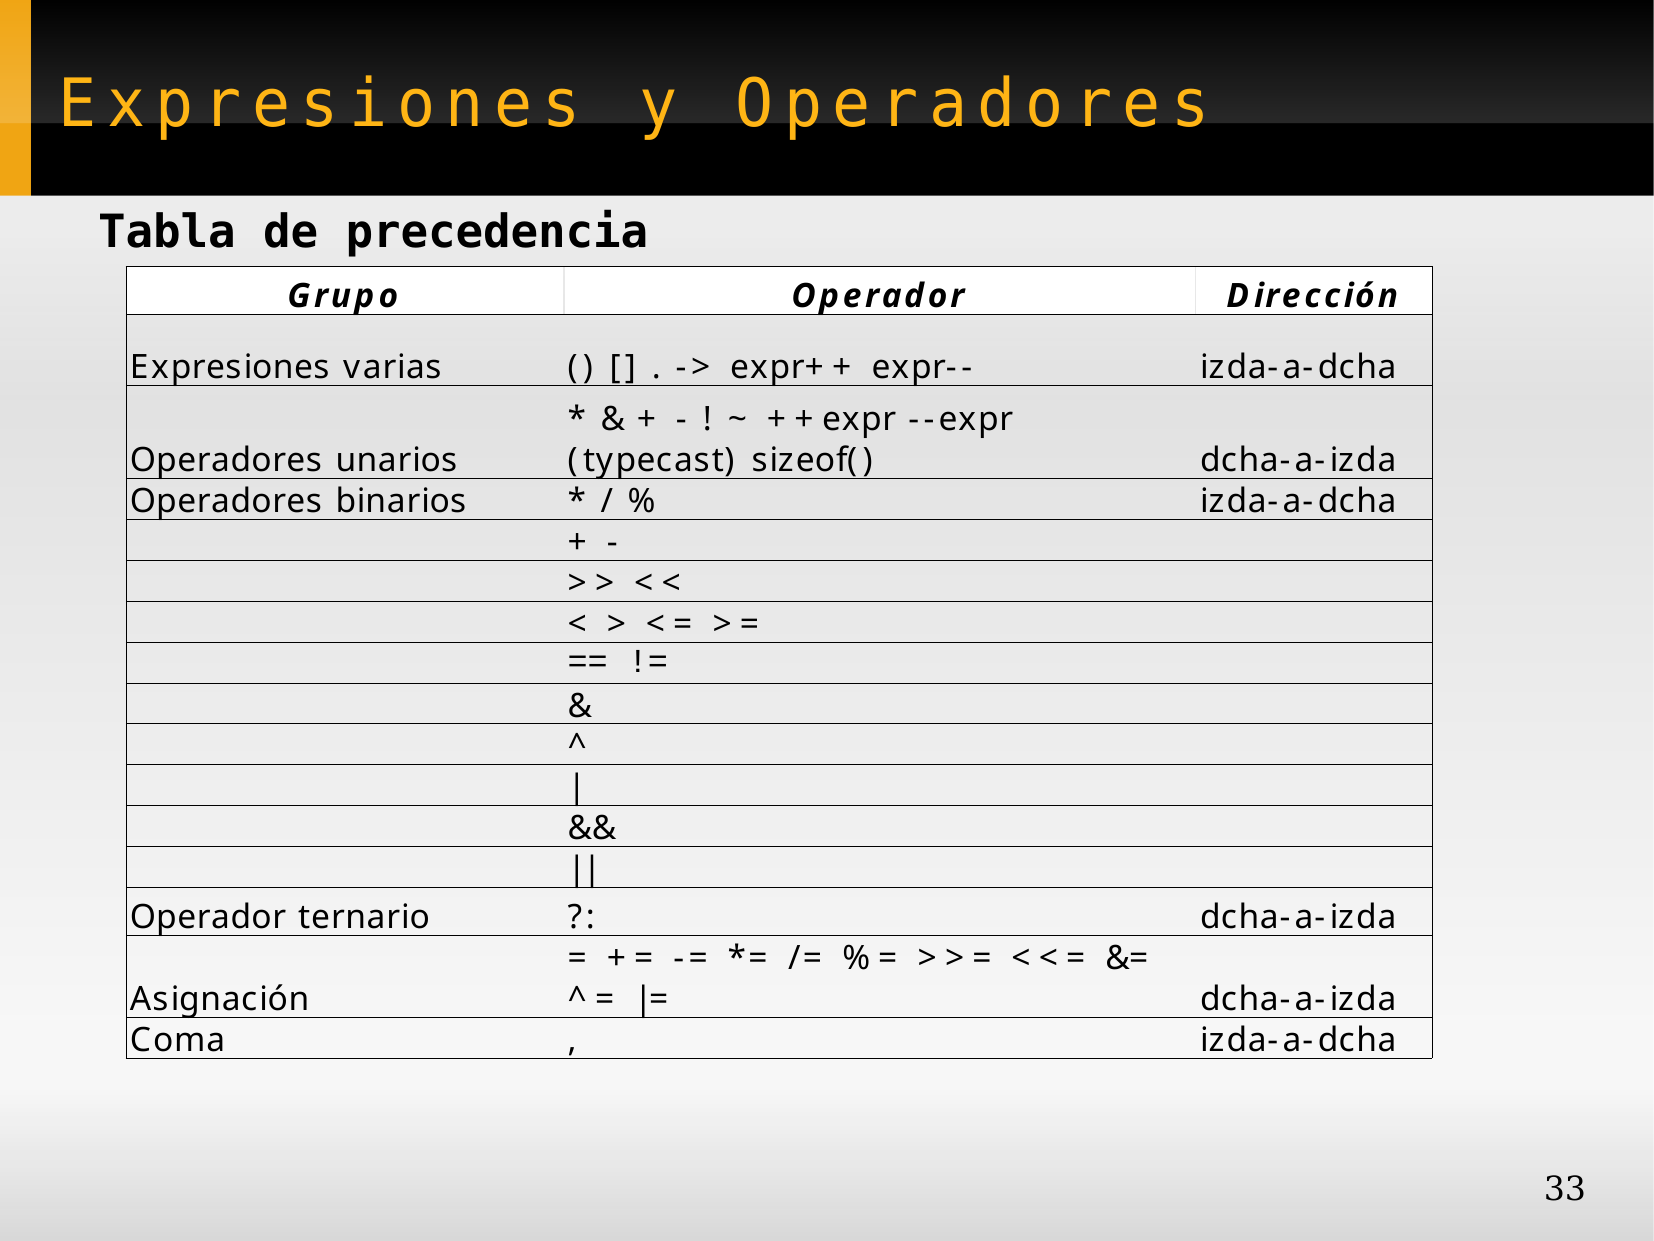

# Expresiones y Operadores
Tabla de precedencia
33